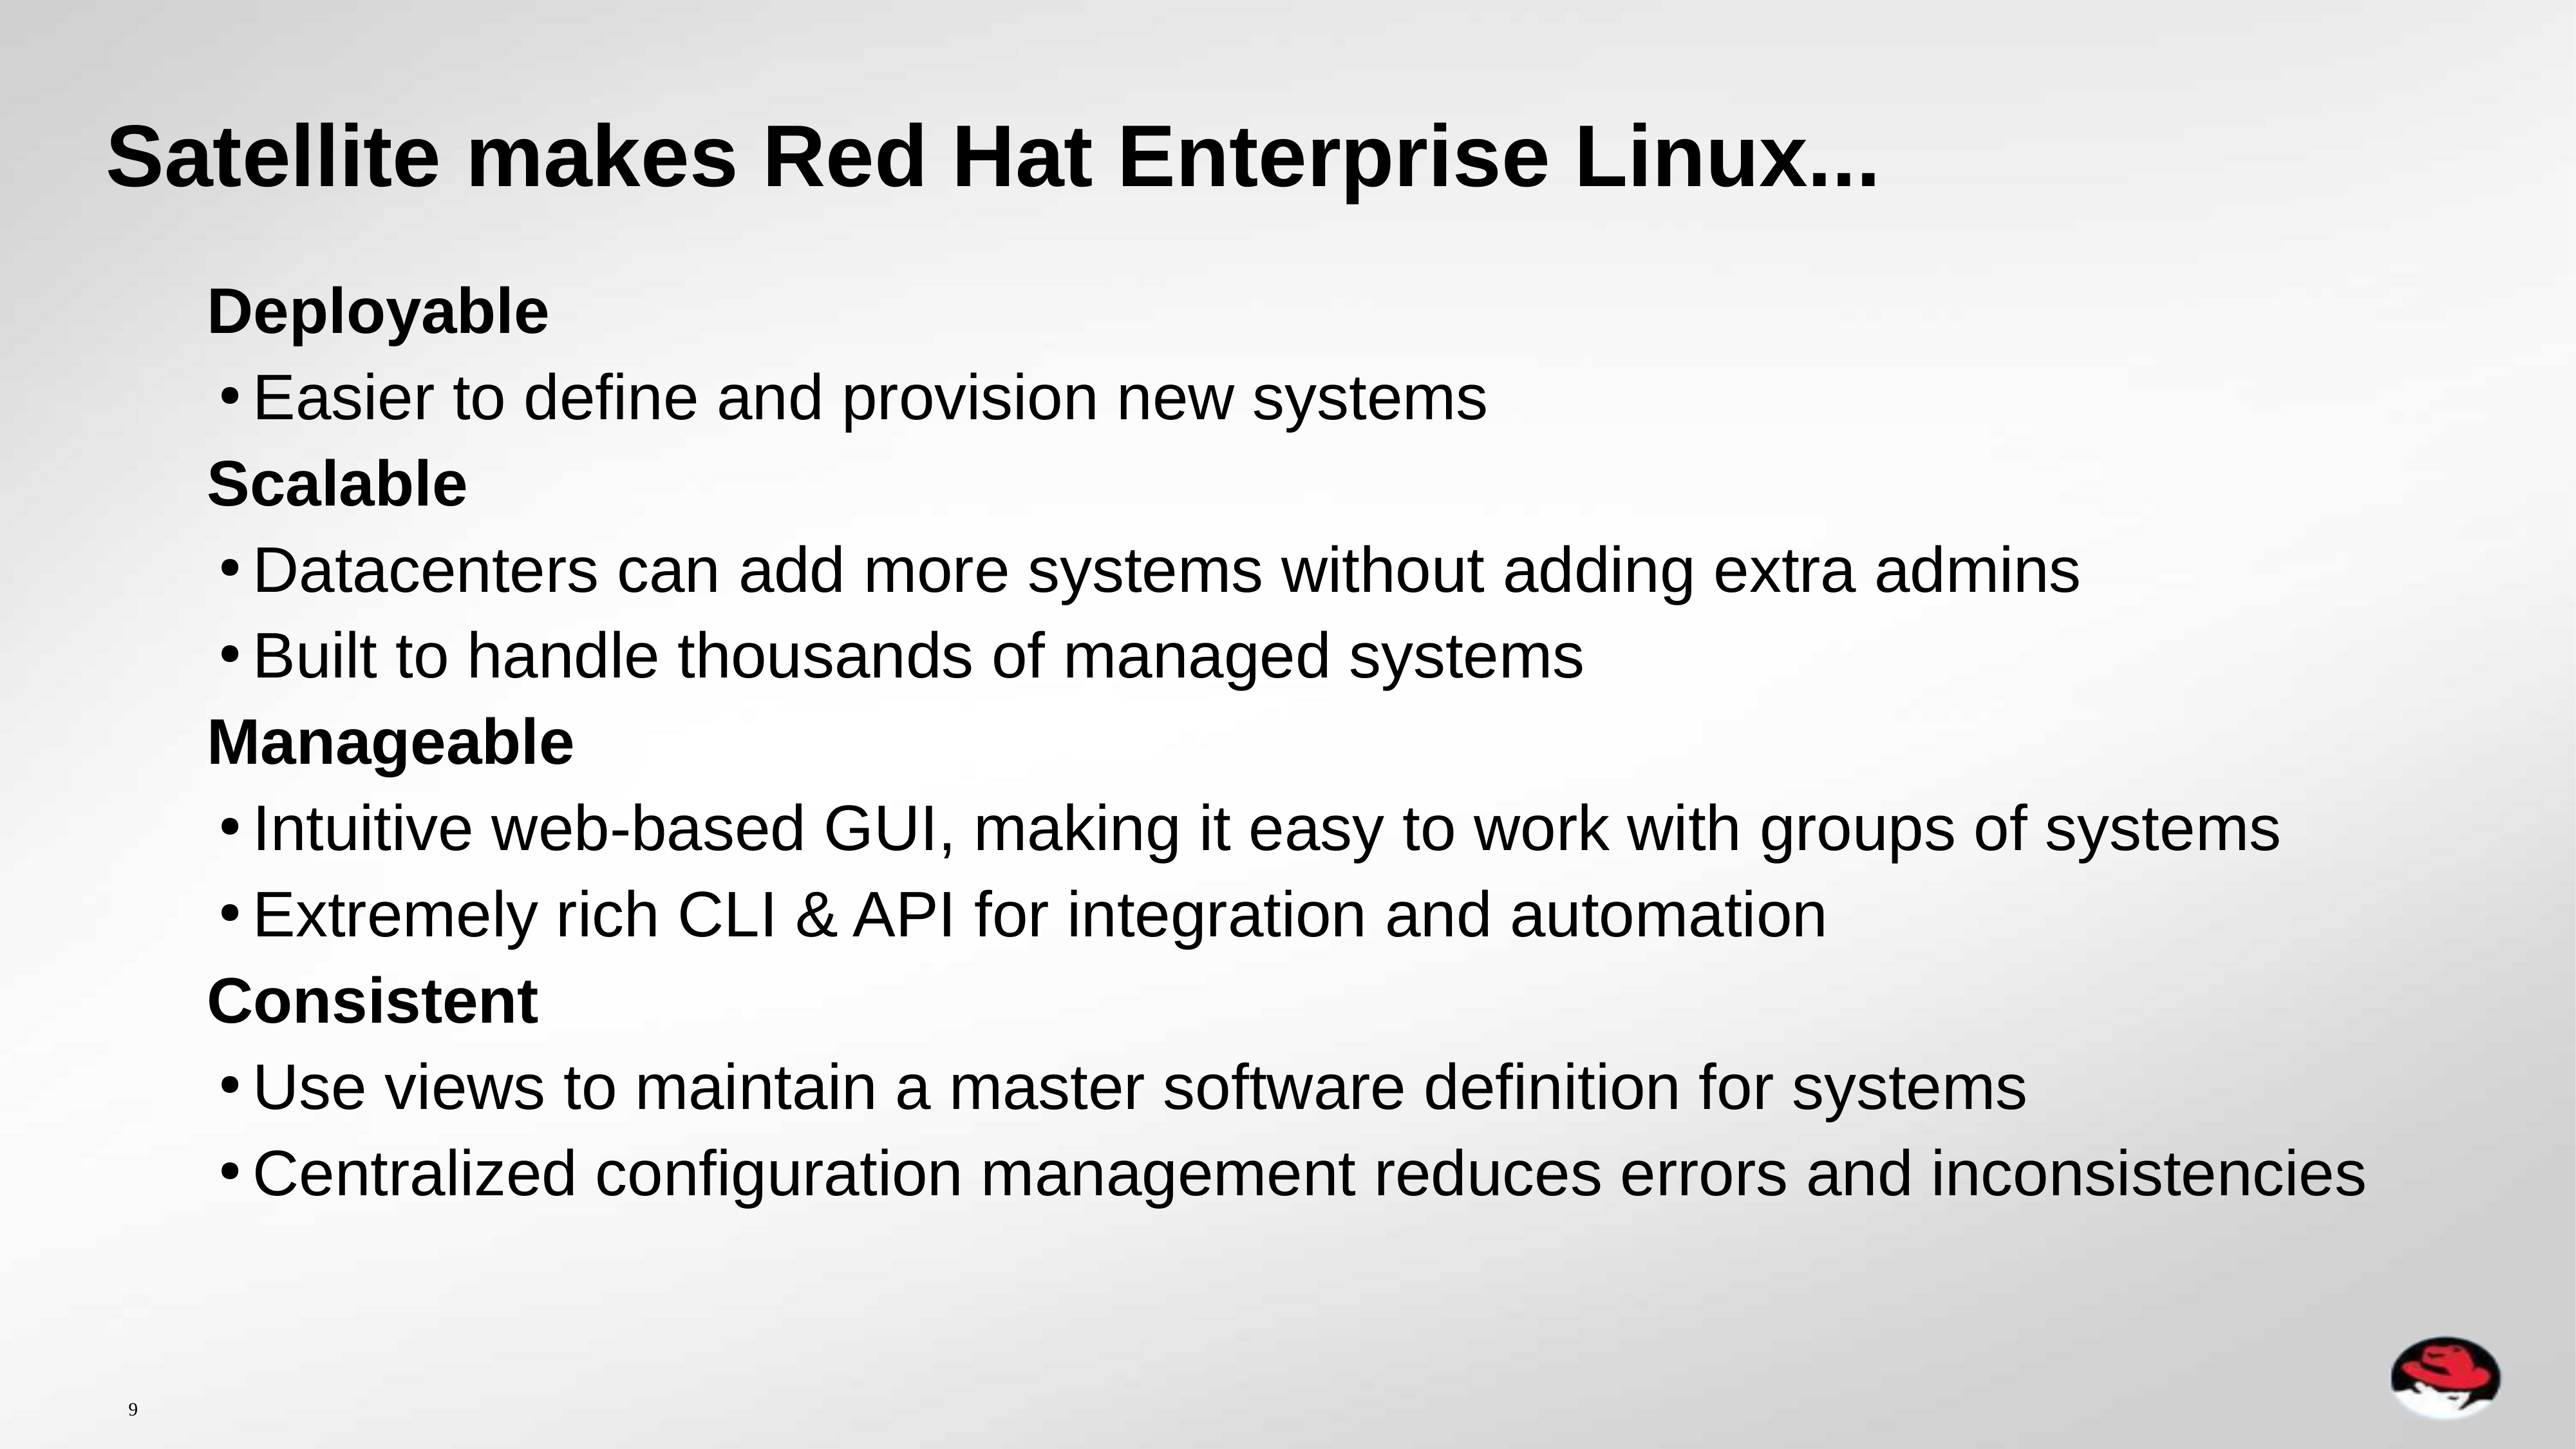

# Satellite makes Red Hat Enterprise Linux...
Deployable
Easier to define and provision new systems
Scalable
Datacenters can add more systems without adding extra admins
Built to handle thousands of managed systems
Manageable
Intuitive web-based GUI, making it easy to work with groups of systems
Extremely rich CLI & API for integration and automation
Consistent
Use views to maintain a master software definition for systems
Centralized configuration management reduces errors and inconsistencies
9